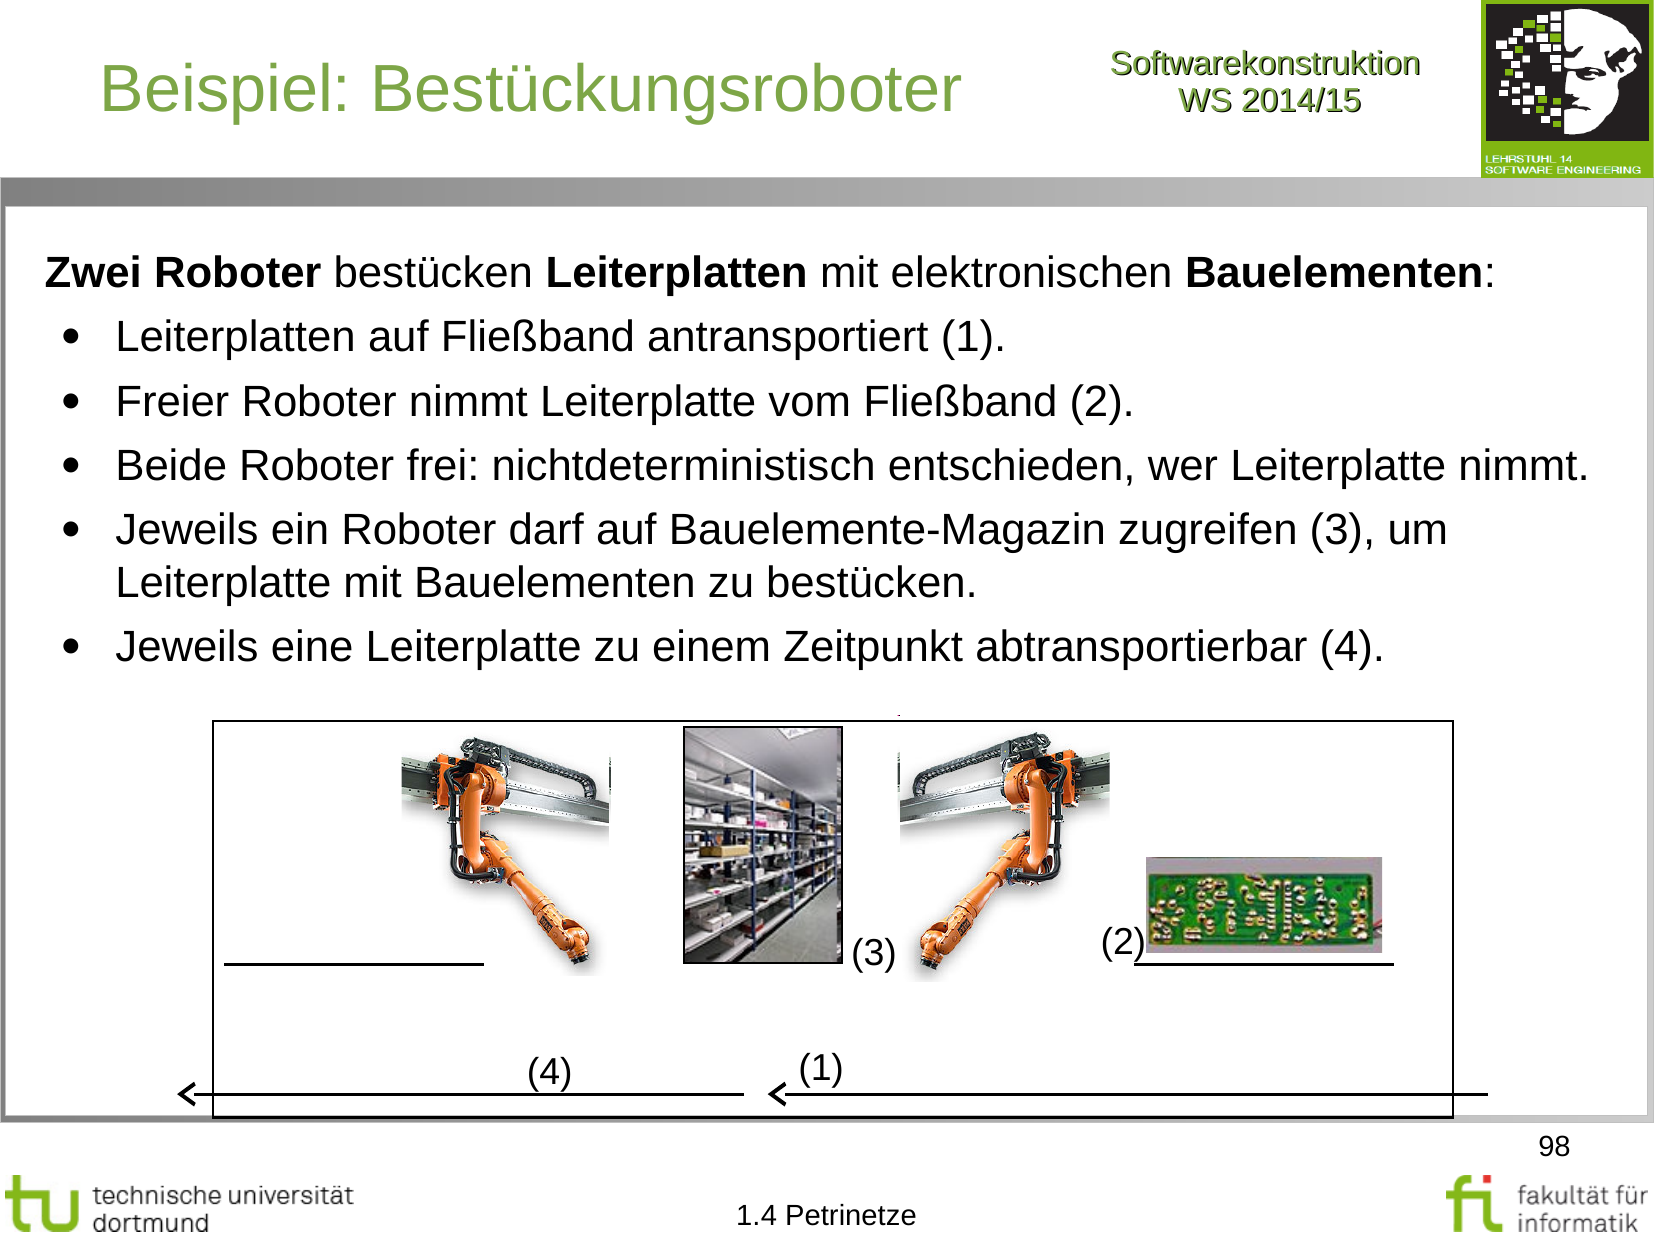

# Beispiel: Bestückungsroboter
Zwei Roboter bestücken Leiterplatten mit elektronischen Bauelementen:
Leiterplatten auf Fließband antransportiert (1).
Freier Roboter nimmt Leiterplatte vom Fließband (2).
Beide Roboter frei: nichtdeterministisch entschieden, wer Leiterplatte nimmt.
Jeweils ein Roboter darf auf Bauelemente-Magazin zugreifen (3), um Leiterplatte mit Bauelementen zu bestücken.
Jeweils eine Leiterplatte zu einem Zeitpunkt abtransportierbar (4).
(2)
(3)
(1)
(4)
98
1.4 Petrinetze